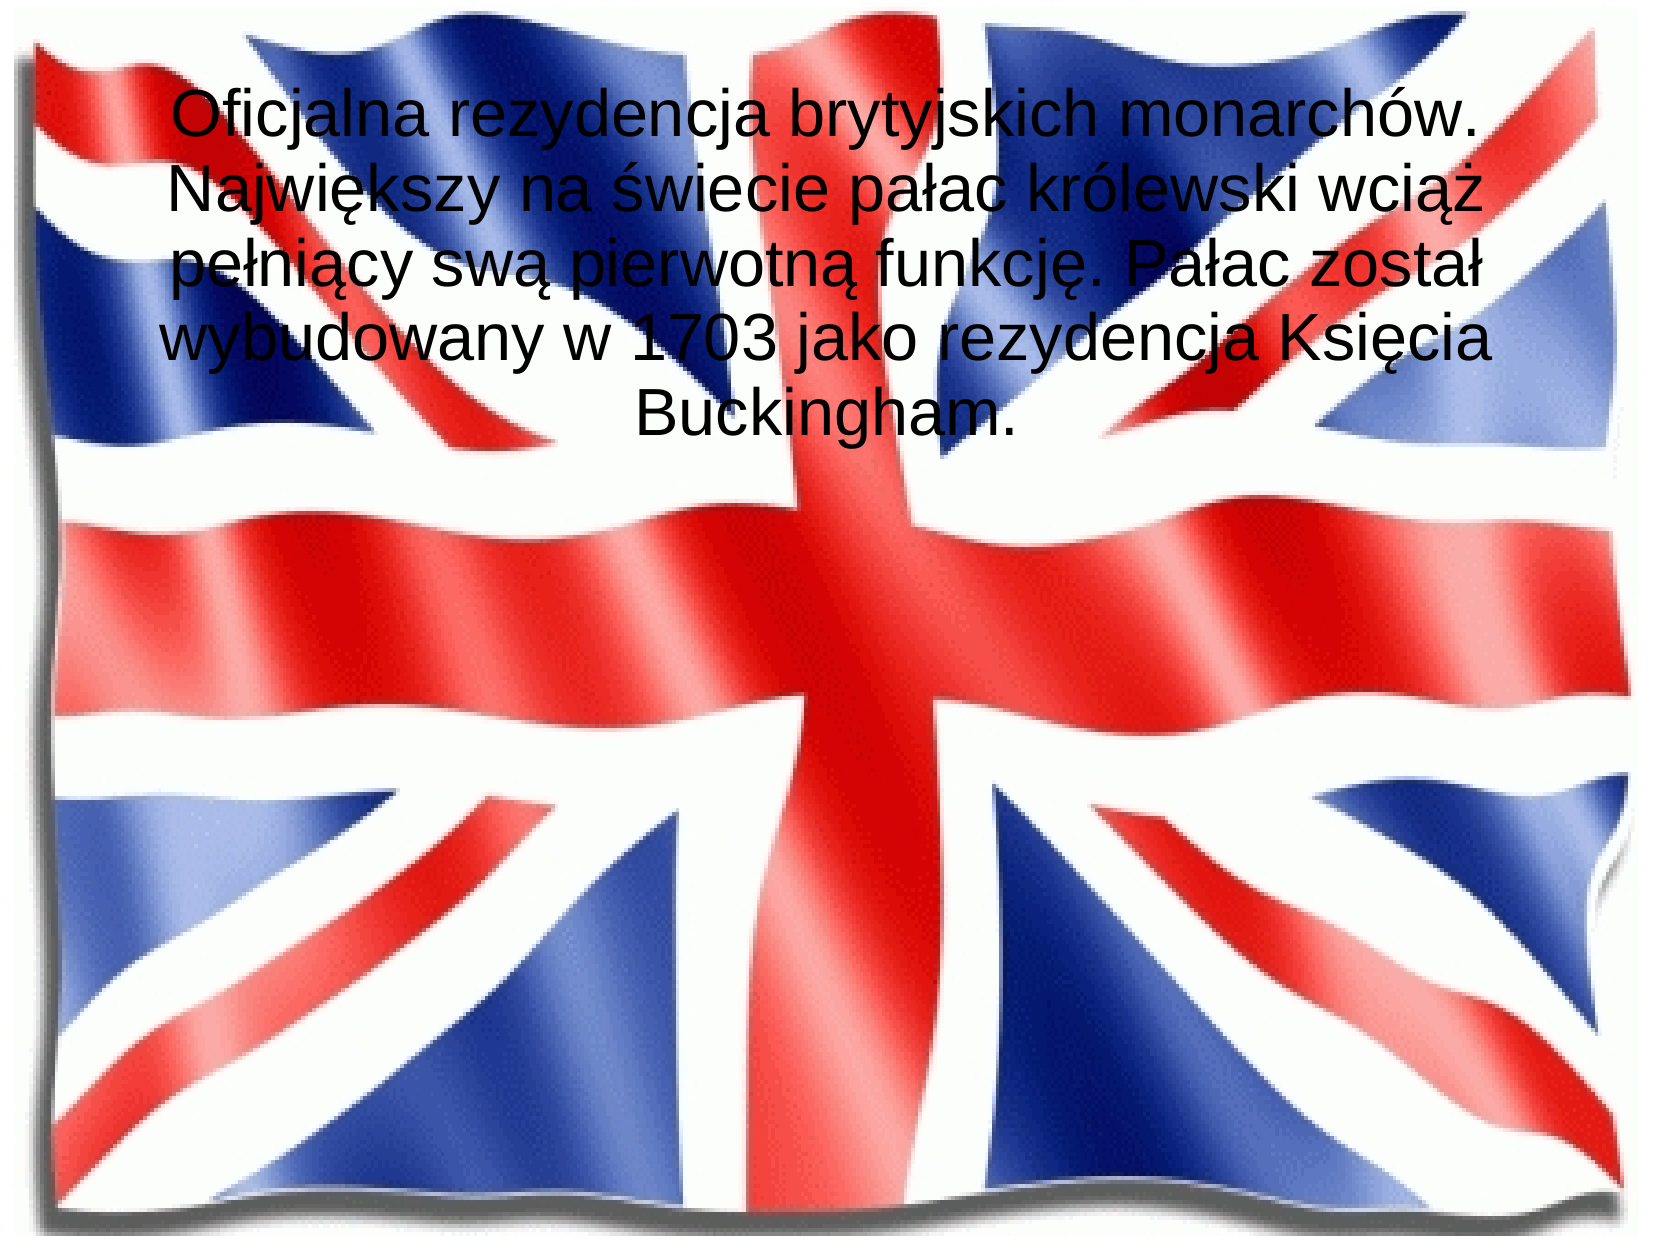

# Oficjalna rezydencja brytyjskich monarchów. Największy na świecie pałac królewski wciąż pełniący swą pierwotną funkcję. Pałac został wybudowany w 1703 jako rezydencja Księcia Buckingham.